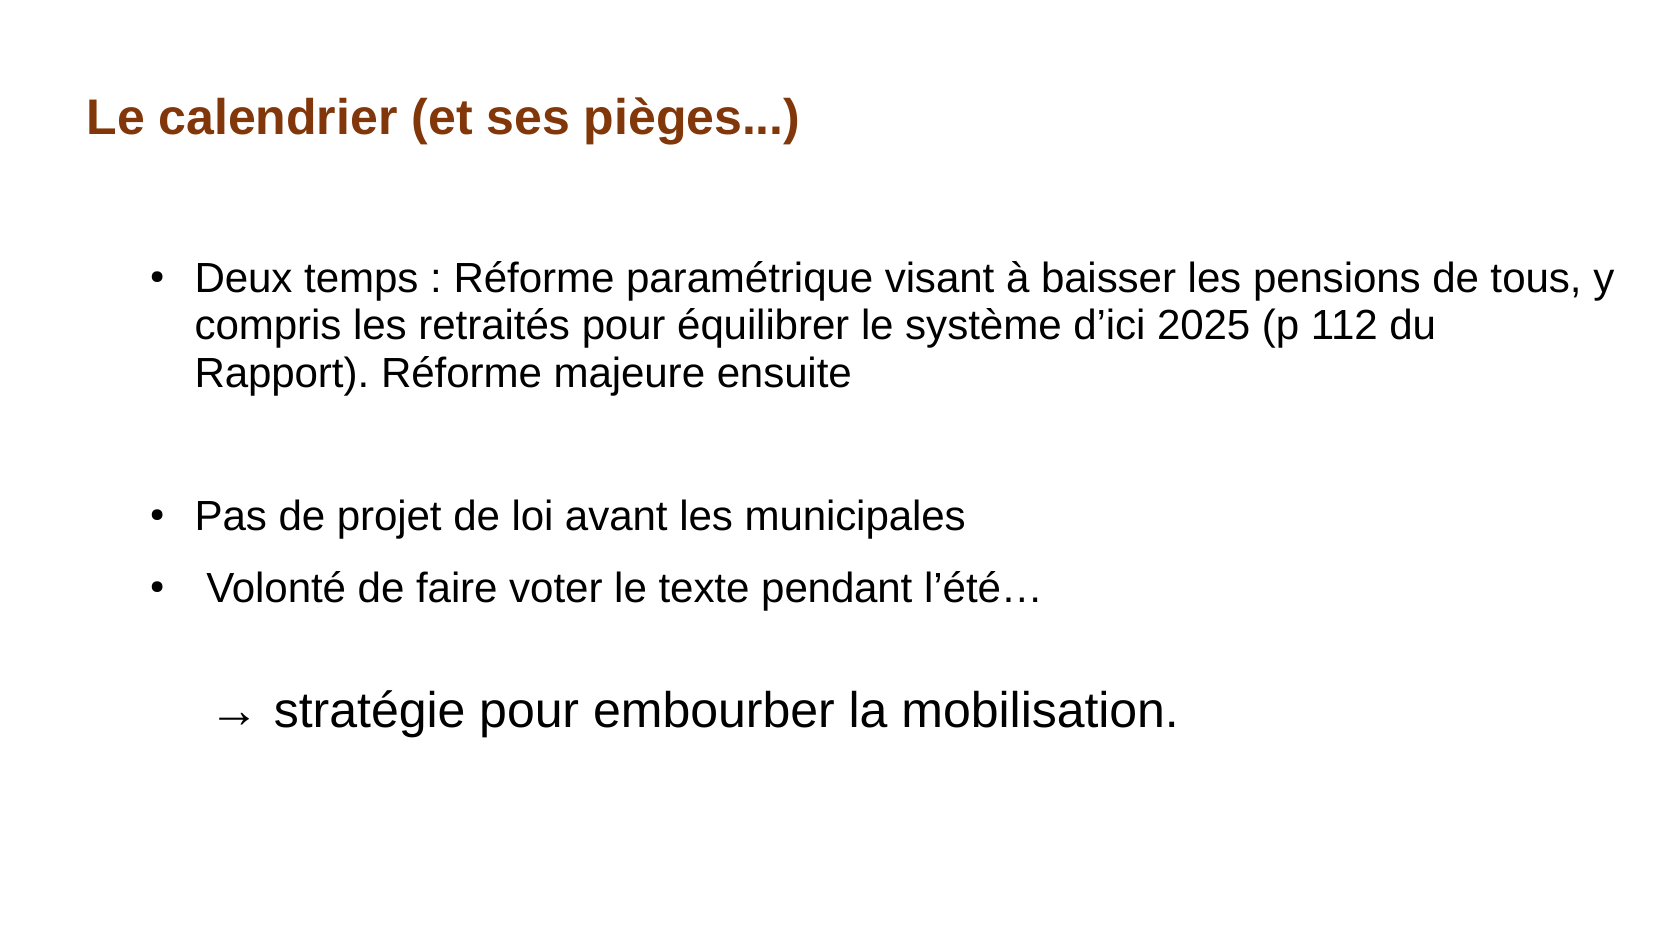

# Le calendrier (et ses pièges...)
Deux temps : Réforme paramétrique visant à baisser les pensions de tous, y compris les retraités pour équilibrer le système d’ici 2025 (p 112 du Rapport). Réforme majeure ensuite
Pas de projet de loi avant les municipales
 Volonté de faire voter le texte pendant l’été…
→ stratégie pour embourber la mobilisation.